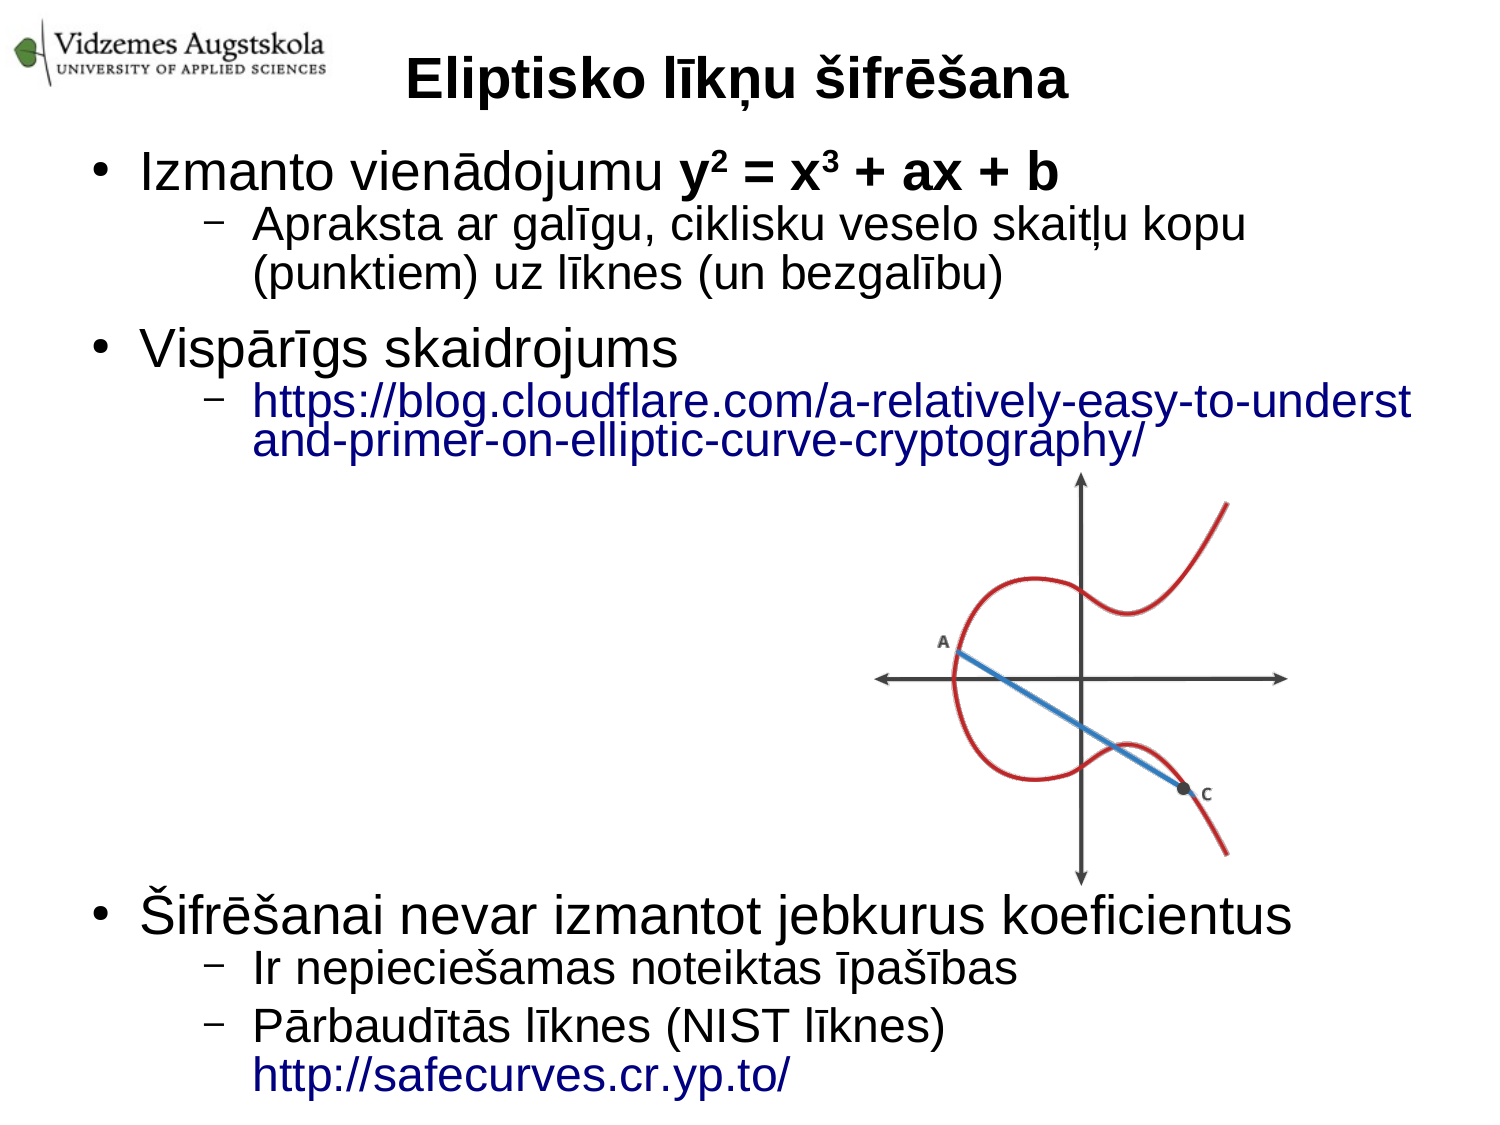

# Eliptisko līkņu šifrēšana
Izmanto vienādojumu y2 = x3 + ax + b
Apraksta ar galīgu, ciklisku veselo skaitļu kopu (punktiem) uz līknes (un bezgalību)
Vispārīgs skaidrojums
https://blog.cloudflare.com/a-relatively-easy-to-understand-primer-on-elliptic-curve-cryptography/
Šifrēšanai nevar izmantot jebkurus koeficientus
Ir nepieciešamas noteiktas īpašības
Pārbaudītās līknes (NIST līknes) http://safecurves.cr.yp.to/